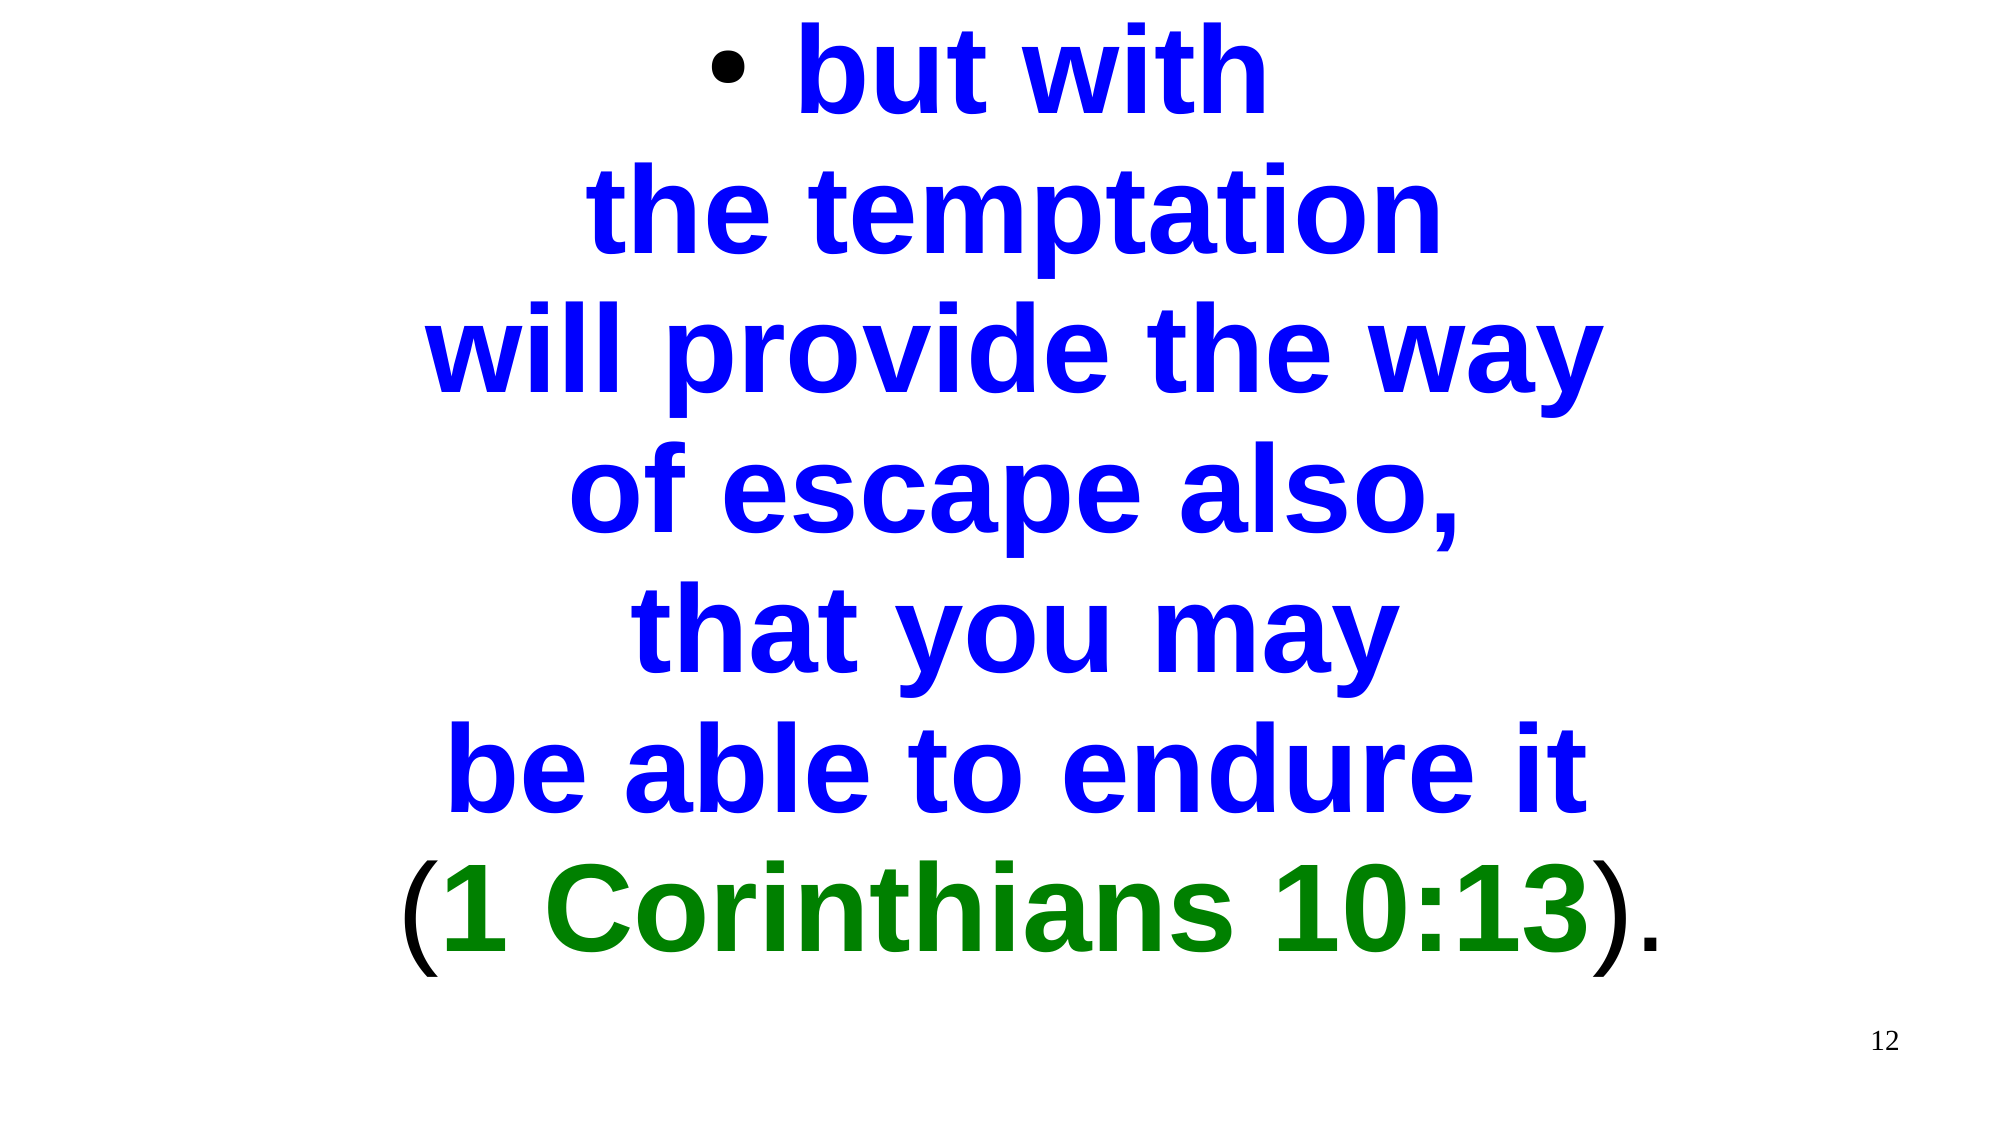

# but with the temptation will provide the way of escape also, that you may be able to endure it (1 Corinthians 10:13).
12